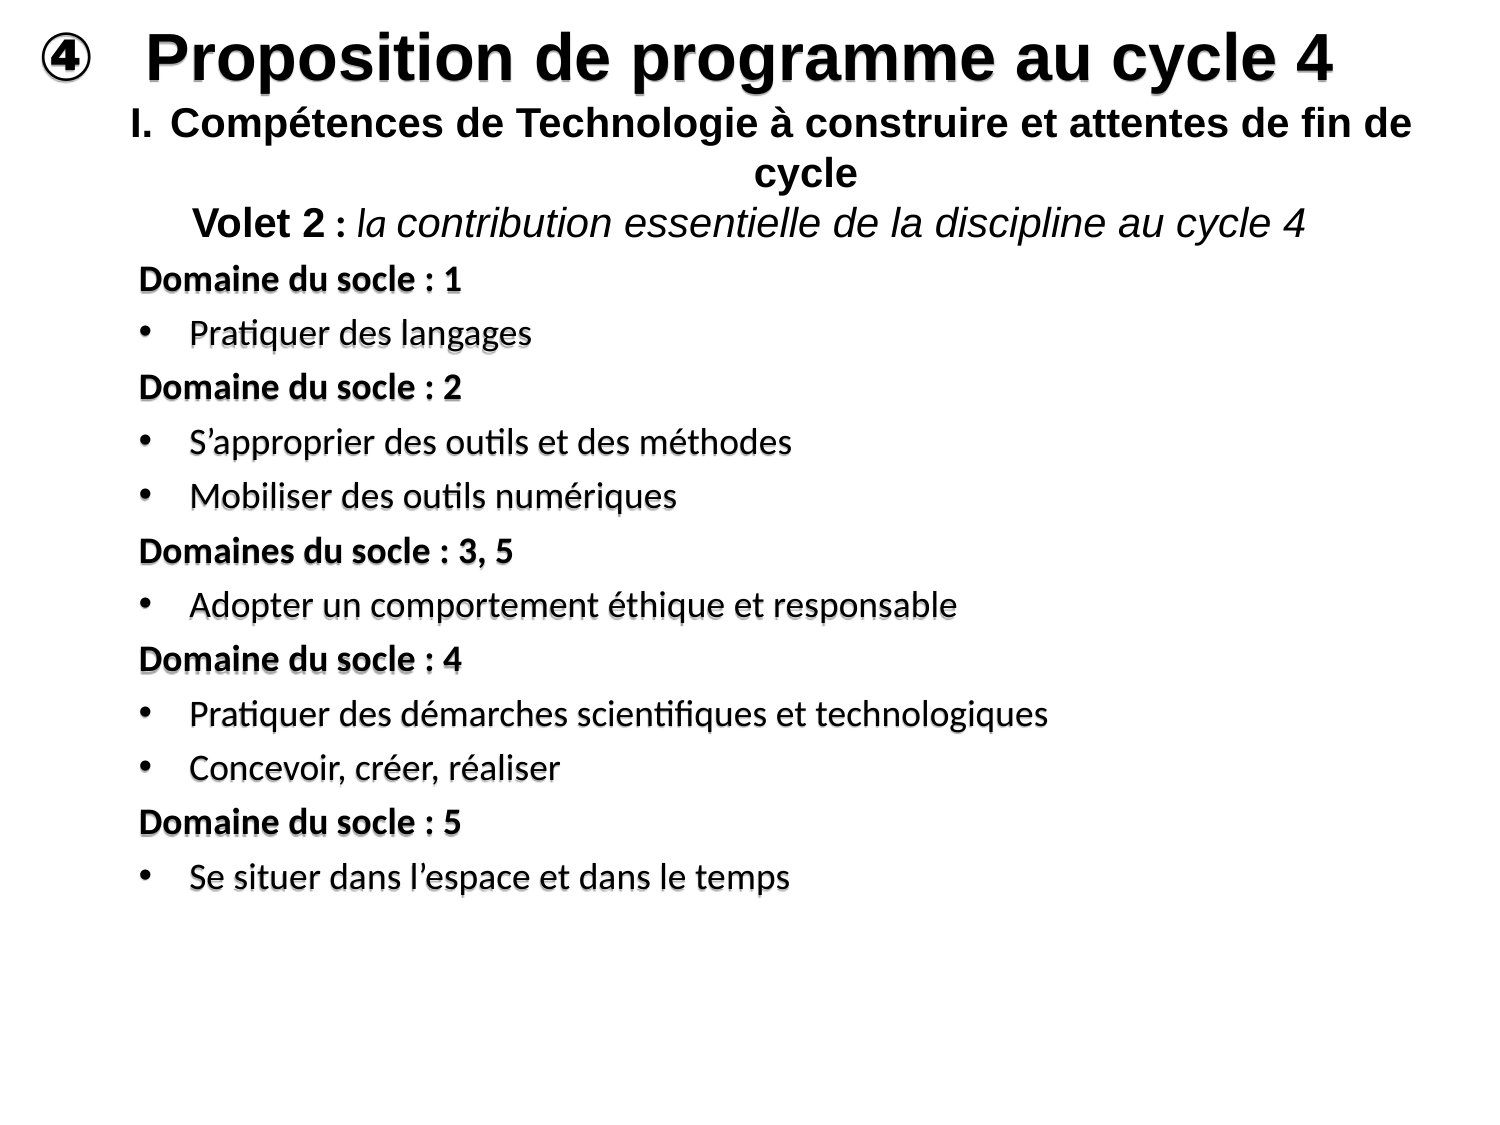

Proposition de programme au cycle 4
Compétences de Technologie à construire et attentes de fin de cycle
Volet 2 : la contribution essentielle de la discipline au cycle 4
# Domaine du socle : 1
Pratiquer des langages
Domaine du socle : 2
S’approprier des outils et des méthodes
Mobiliser des outils numériques
Domaines du socle : 3, 5
Adopter un comportement éthique et responsable
Domaine du socle : 4
Pratiquer des démarches scientifiques et technologiques
Concevoir, créer, réaliser
Domaine du socle : 5
Se situer dans l’espace et dans le temps